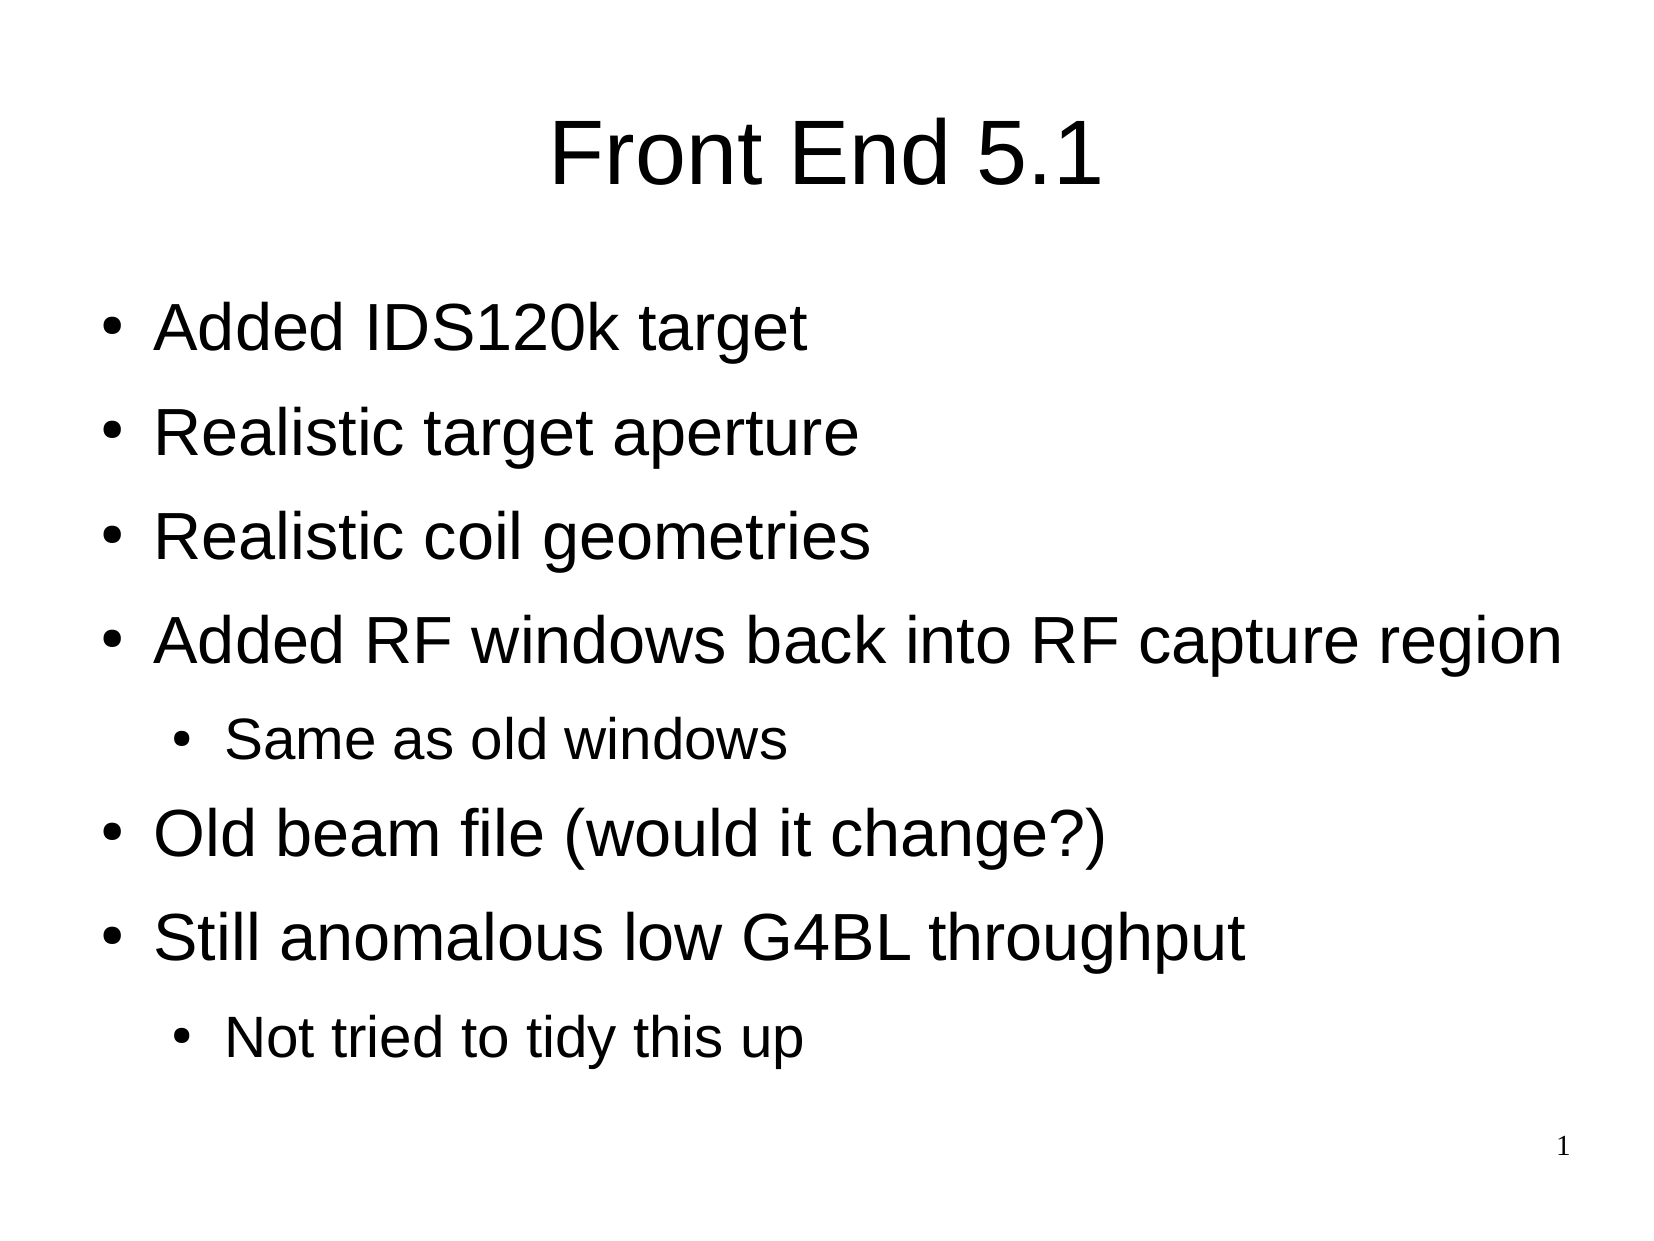

# Front End 5.1
Added IDS120k target
Realistic target aperture
Realistic coil geometries
Added RF windows back into RF capture region
Same as old windows
Old beam file (would it change?)
Still anomalous low G4BL throughput
Not tried to tidy this up
1